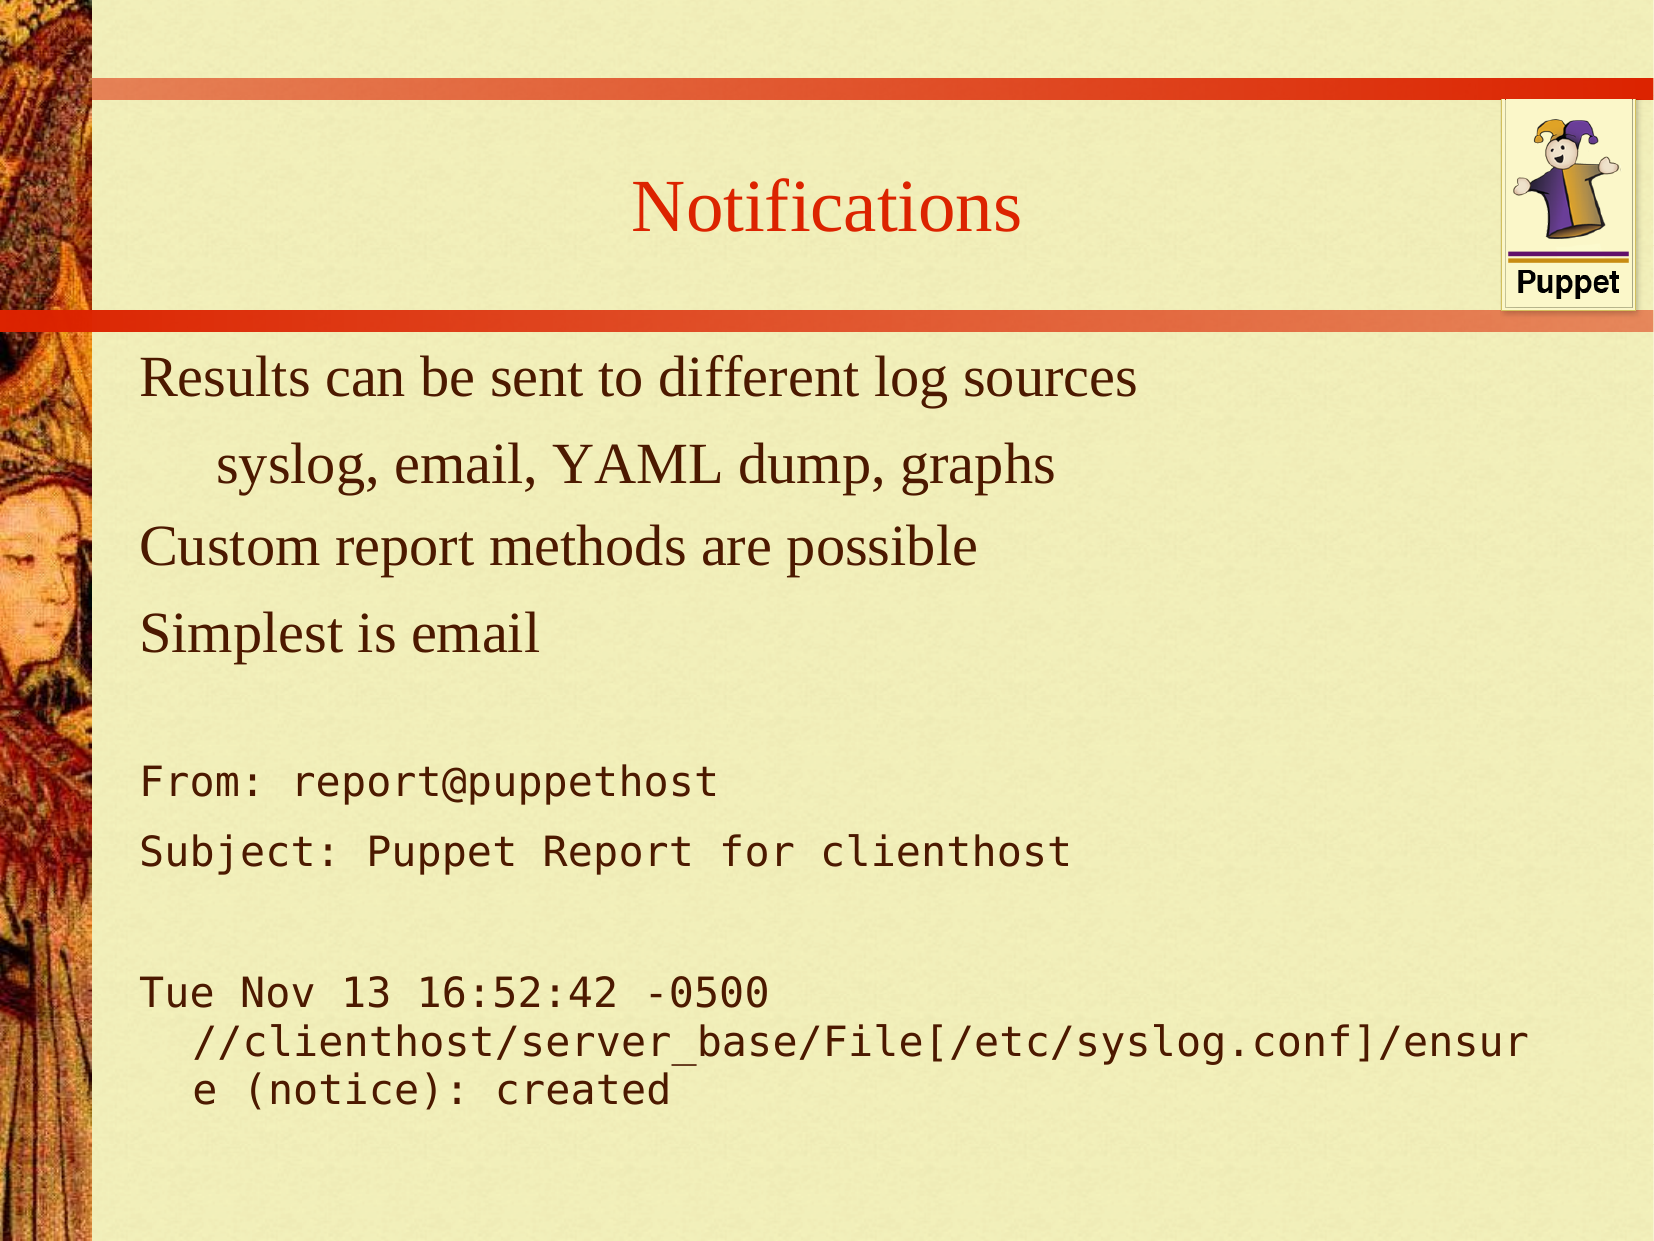

# Notifications
Results can be sent to different log sources
syslog, email, YAML dump, graphs
Custom report methods are possible
Simplest is email
From: report@puppethost
Subject: Puppet Report for clienthost
Tue Nov 13 16:52:42 -0500 //clienthost/server_base/File[/etc/syslog.conf]/ensure (notice): created